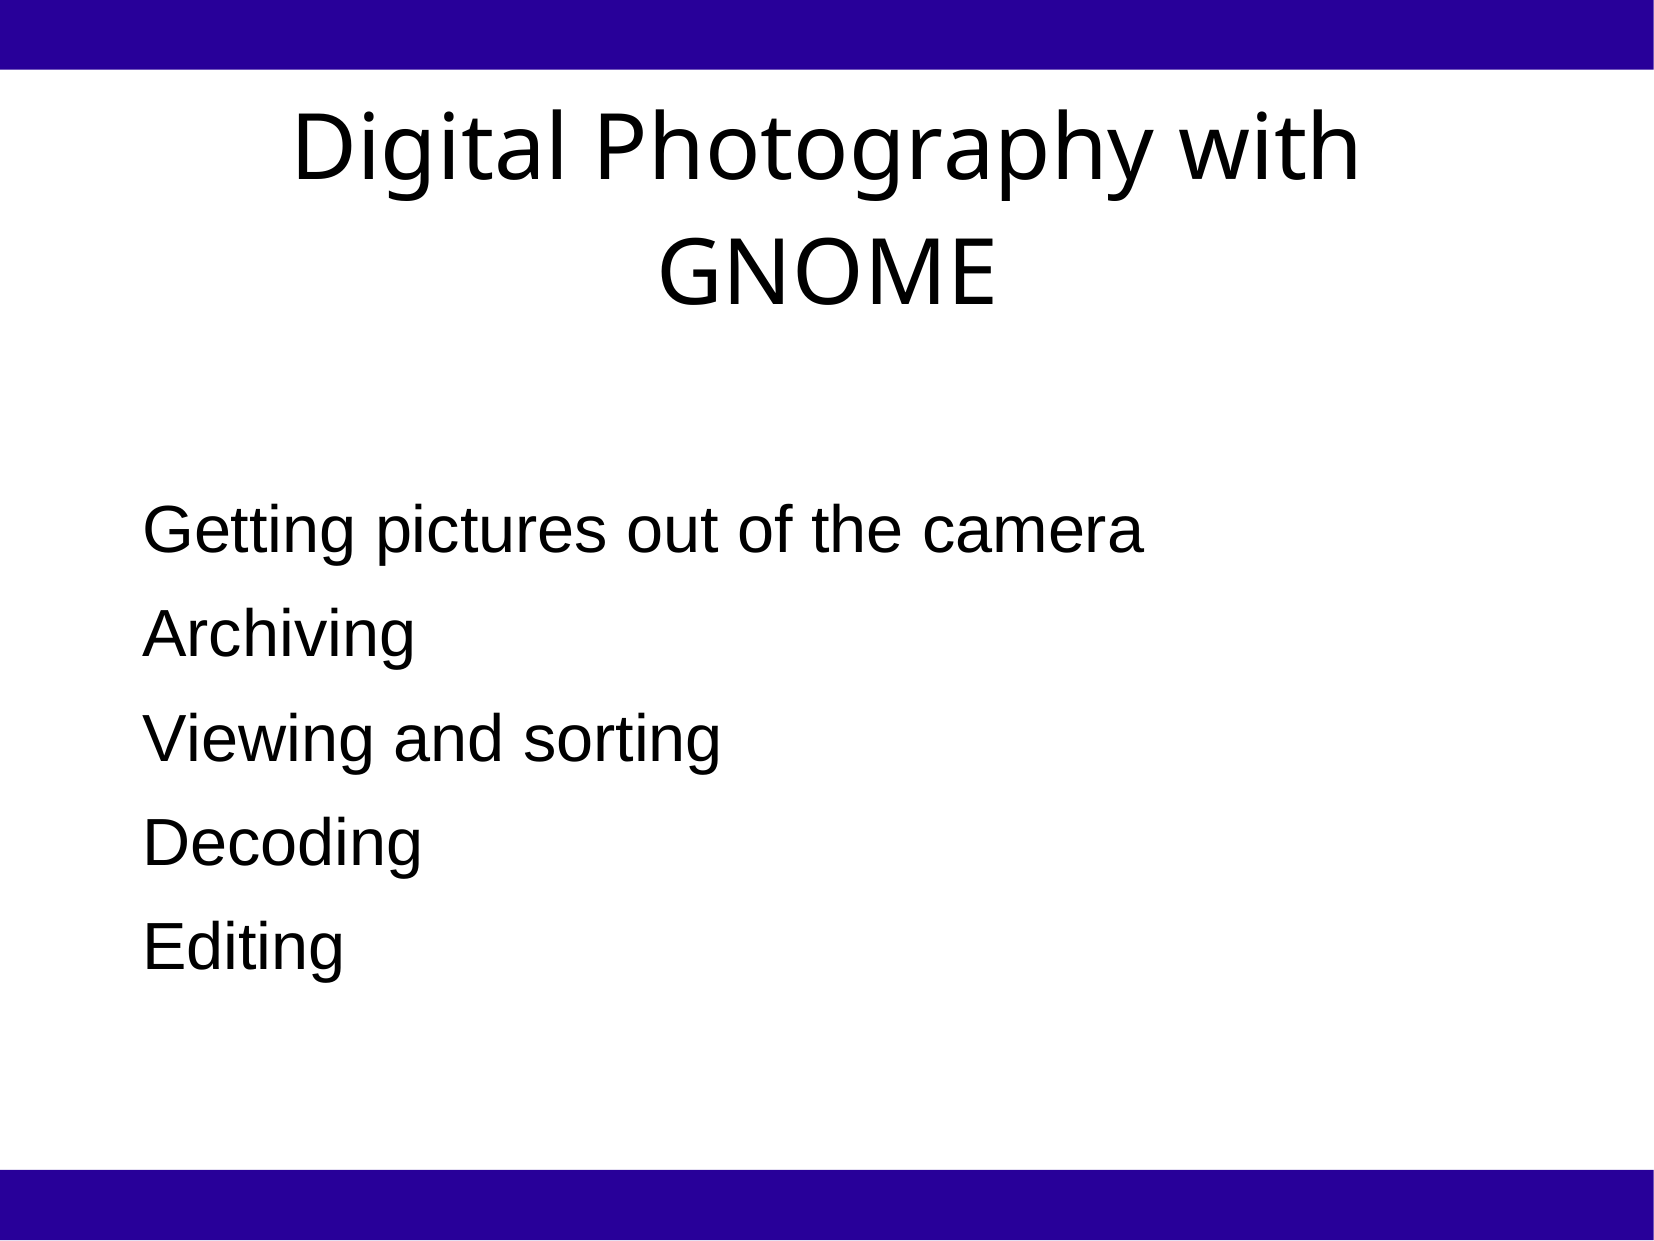

# Digital Photography with GNOME
Getting pictures out of the camera
Archiving
Viewing and sorting
Decoding
Editing